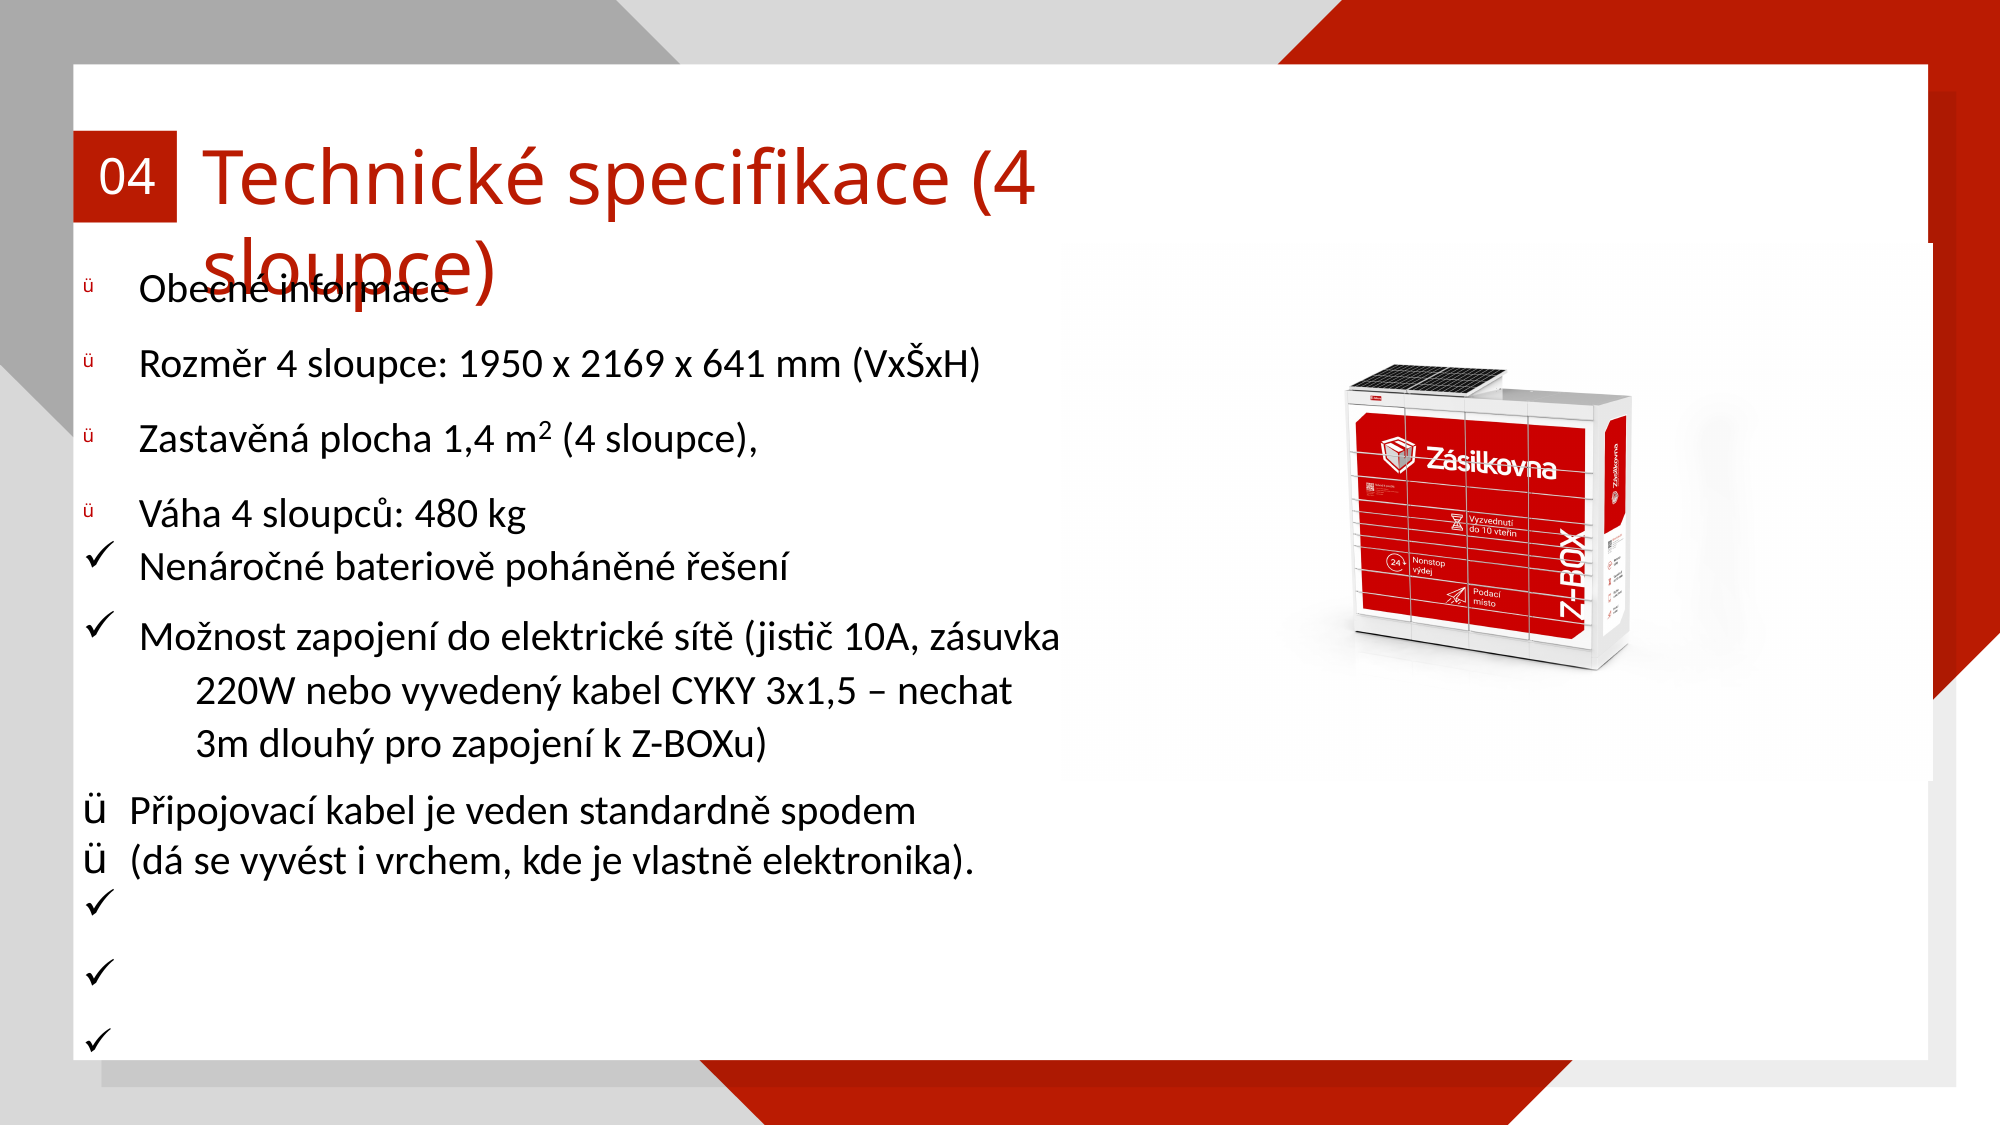

Technické specifikace (4 sloupce)
04
Obecné informace
Rozměr 4 sloupce: 1950 x 2169 x 641 mm (VxŠxH)
Zastavěná plocha 1,4 m2 (4 sloupce),
Váha 4 sloupců: 480 kg
Nenáročné bateriově poháněné řešení
Možnost zapojení do elektrické sítě (jistič 10A, zásuvka 220W nebo vyvedený kabel CYKY 3x1,5 – nechat 3m dlouhý pro zapojení k Z-BOXu)
Připojovací kabel je veden standardně spodem
(dá se vyvést i vrchem, kde je vlastně elektronika).